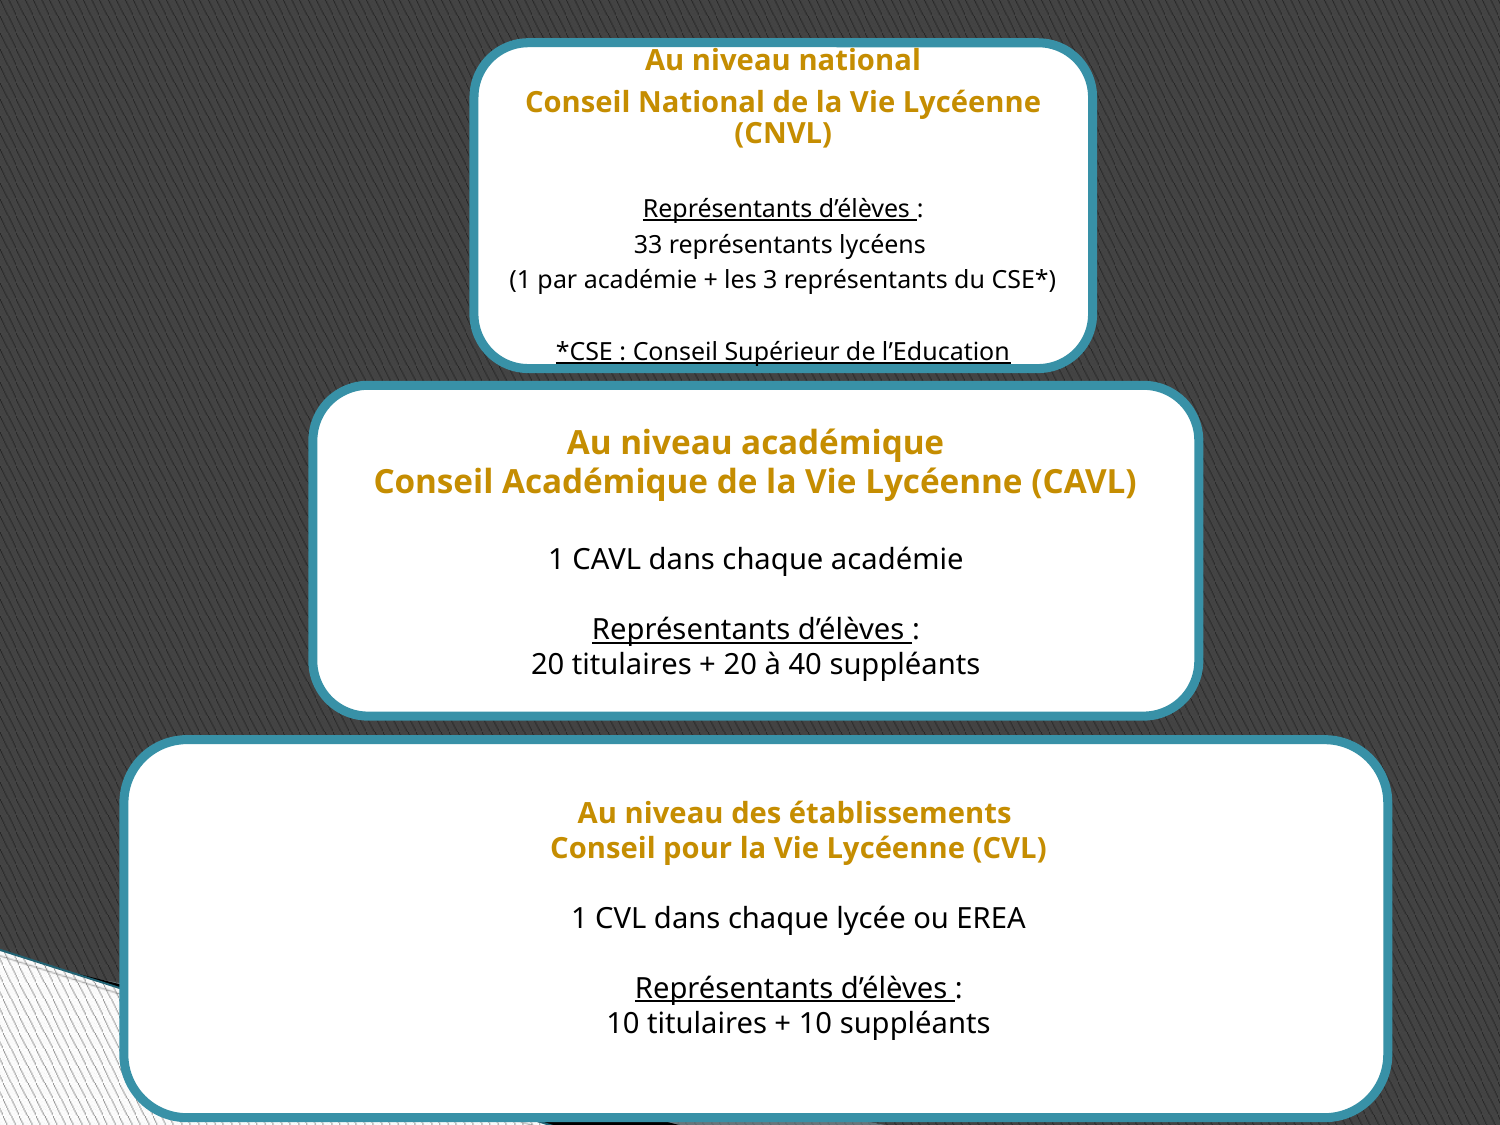

#
Au niveau national
Conseil National de la Vie Lycéenne (CNVL)
Représentants d’élèves :
33 représentants lycéens
(1 par académie + les 3 représentants du CSE*)
*CSE : Conseil Supérieur de l’Education
Au niveau académique
Conseil Académique de la Vie Lycéenne (CAVL)
1 CAVL dans chaque académie
Représentants d’élèves :
20 titulaires + 20 à 40 suppléants
Au niveau des établissements
Conseil pour la Vie Lycéenne (CVL)
1 CVL dans chaque lycée ou EREA
Représentants d’élèves :
10 titulaires + 10 suppléants